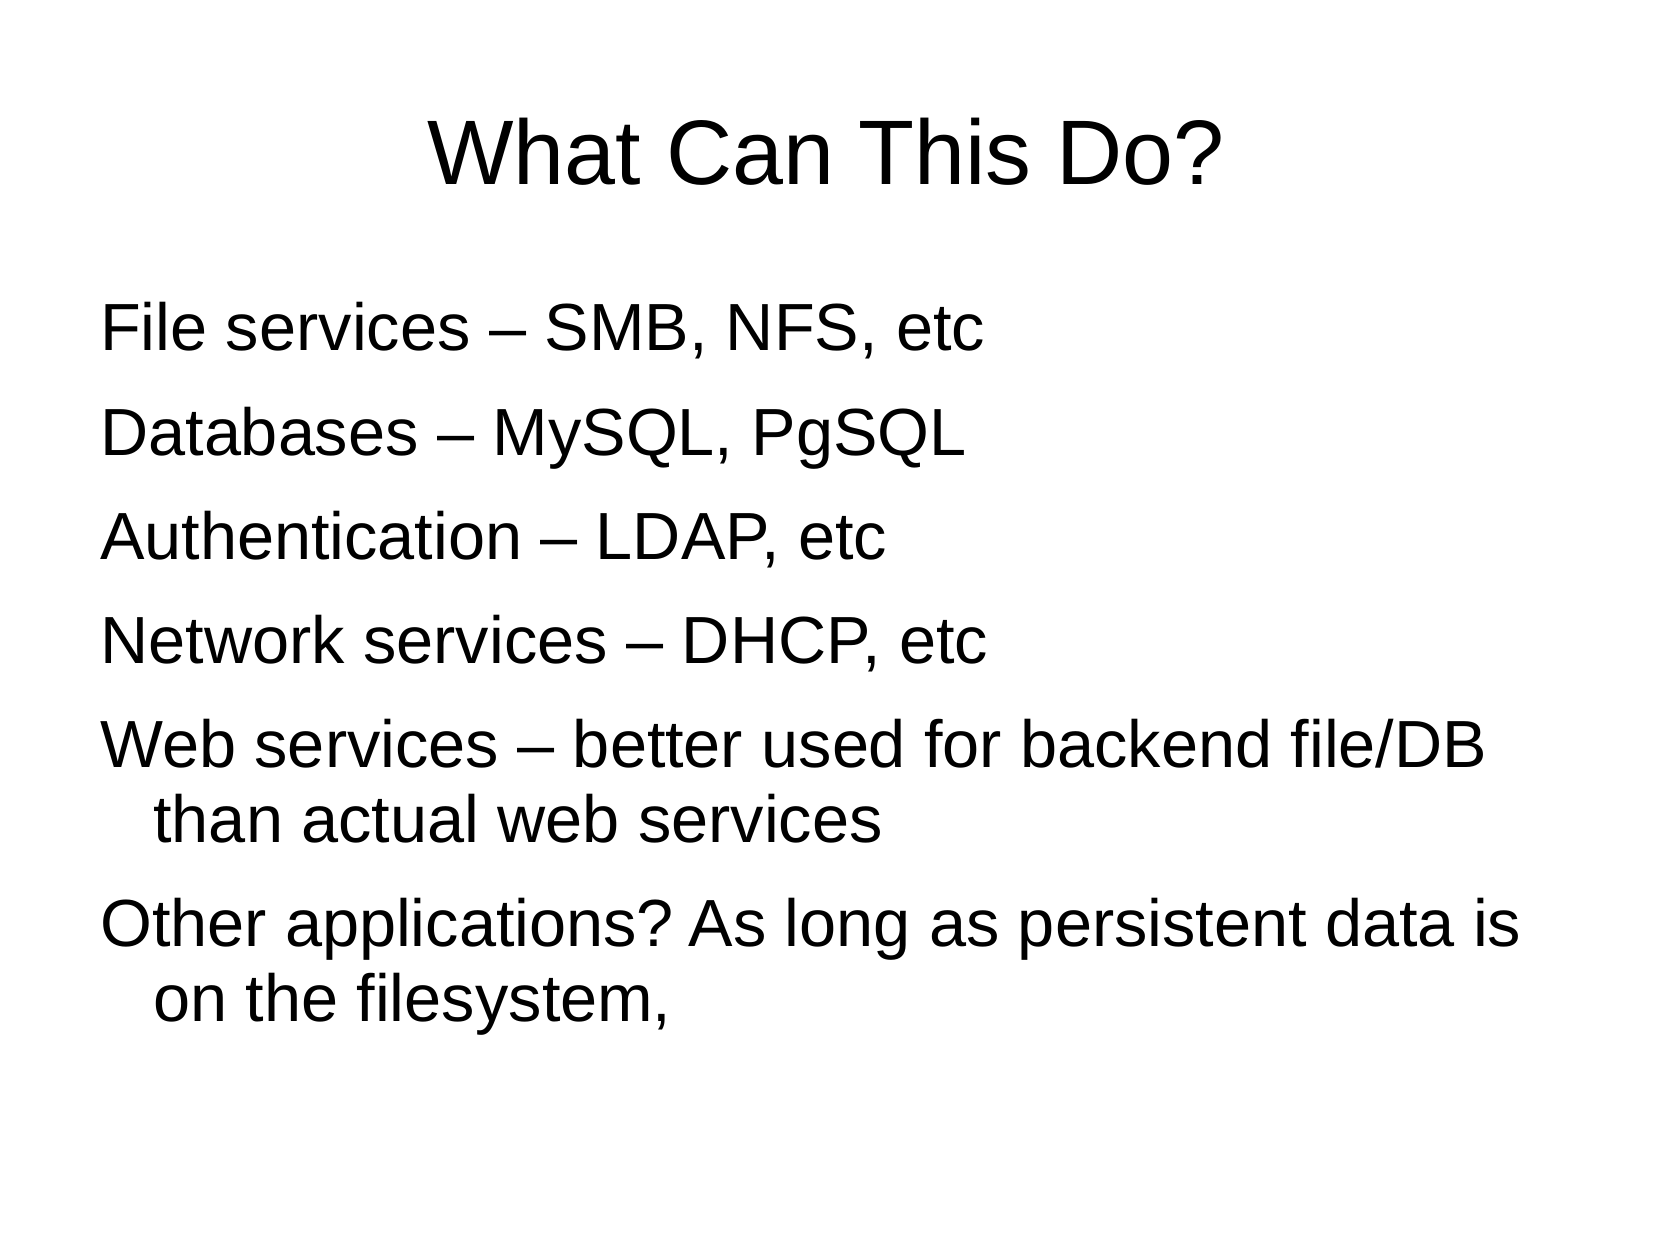

# What Can This Do?
File services – SMB, NFS, etc
Databases – MySQL, PgSQL
Authentication – LDAP, etc
Network services – DHCP, etc
Web services – better used for backend file/DB than actual web services
Other applications? As long as persistent data is on the filesystem,